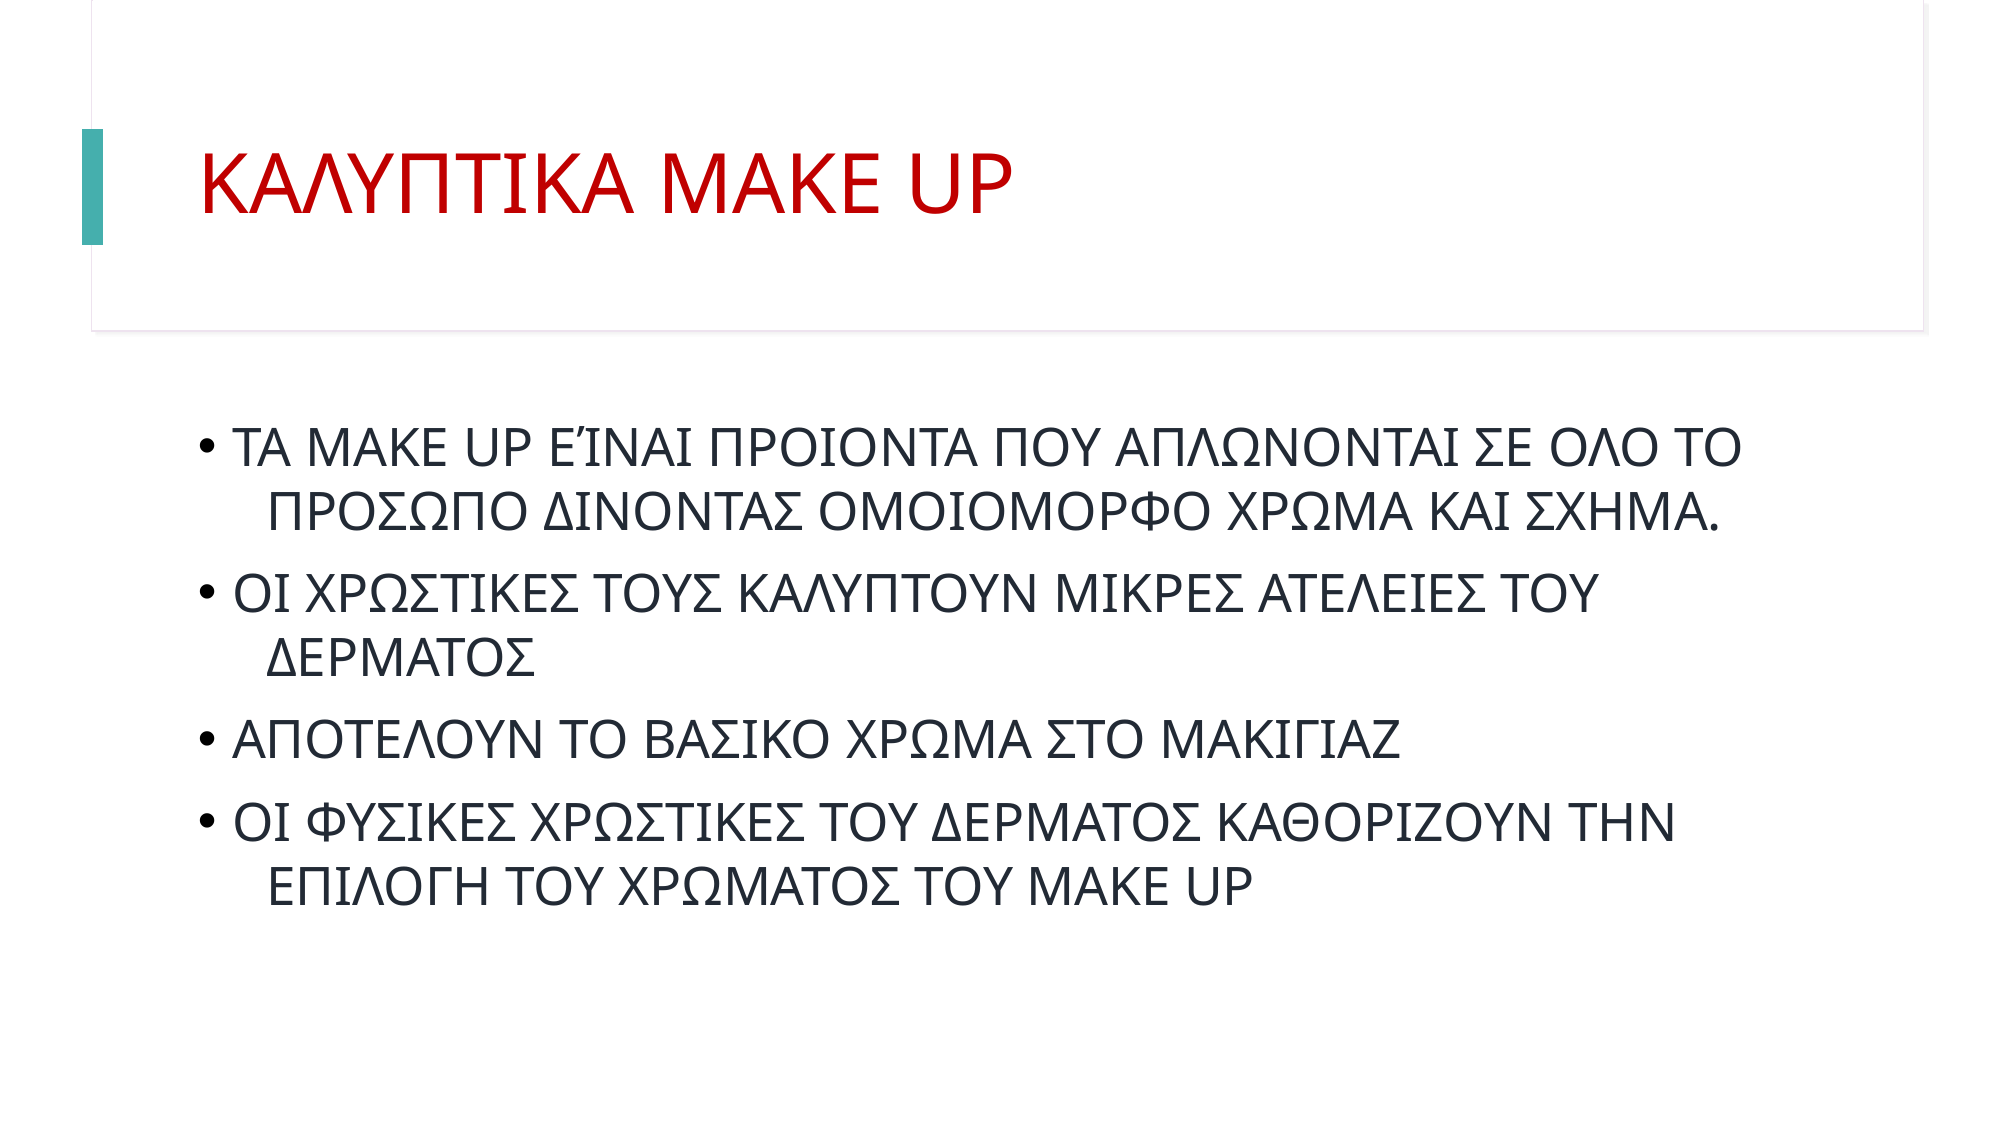

# ΚΑΛΥΠΤΙΚΑ MAKE UP
TA MAKE UP ΕΊΝΑΙ ΠΡΟΙΟΝΤΑ ΠΟΥ ΑΠΛΩΝΟΝΤΑΙ ΣΕ ΟΛΟ ΤΟ ΠΡΟΣΩΠΟ ΔΙΝΟΝΤΑΣ ΟΜΟΙΟΜΟΡΦΟ ΧΡΩΜΑ ΚΑΙ ΣΧΗΜΑ.
ΟΙ ΧΡΩΣΤΙΚΕΣ ΤΟΥΣ ΚΑΛΥΠΤΟΥΝ ΜΙΚΡΕΣ ΑΤΕΛΕΙΕΣ ΤΟΥ ΔΕΡΜΑΤΟΣ
ΑΠΟΤΕΛΟΥΝ ΤΟ ΒΑΣΙΚΟ ΧΡΩΜΑ ΣΤΟ ΜΑΚΙΓΙΑΖ
ΟΙ ΦΥΣΙΚΕΣ ΧΡΩΣΤΙΚΕΣ ΤΟΥ ΔΕΡΜΑΤΟΣ ΚΑΘΟΡΙΖΟΥΝ ΤΗΝ ΕΠΙΛΟΓΗ ΤΟΥ ΧΡΩΜΑΤΟΣ ΤΟΥ MAKE UP